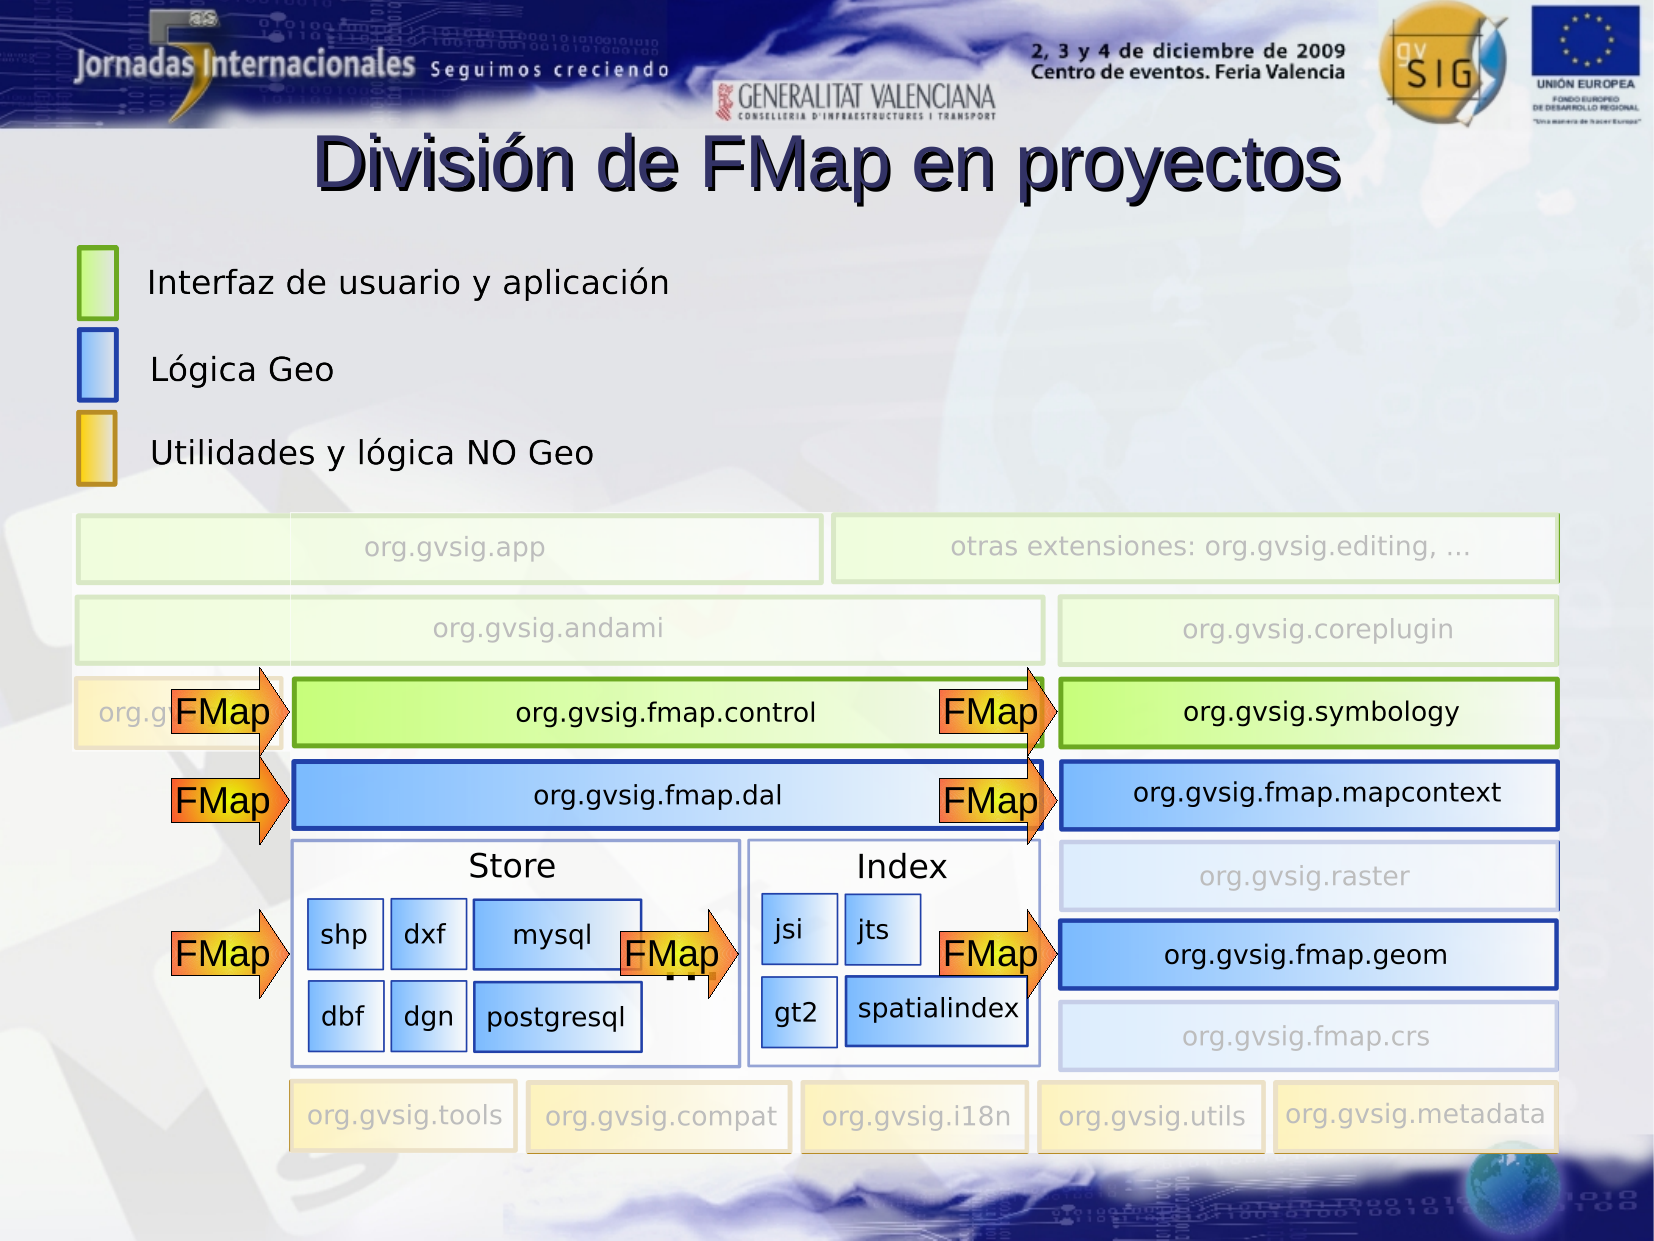

# División de FMap en proyectos
FMap
FMap
FMap
FMap
FMap
FMap
FMap
FMap